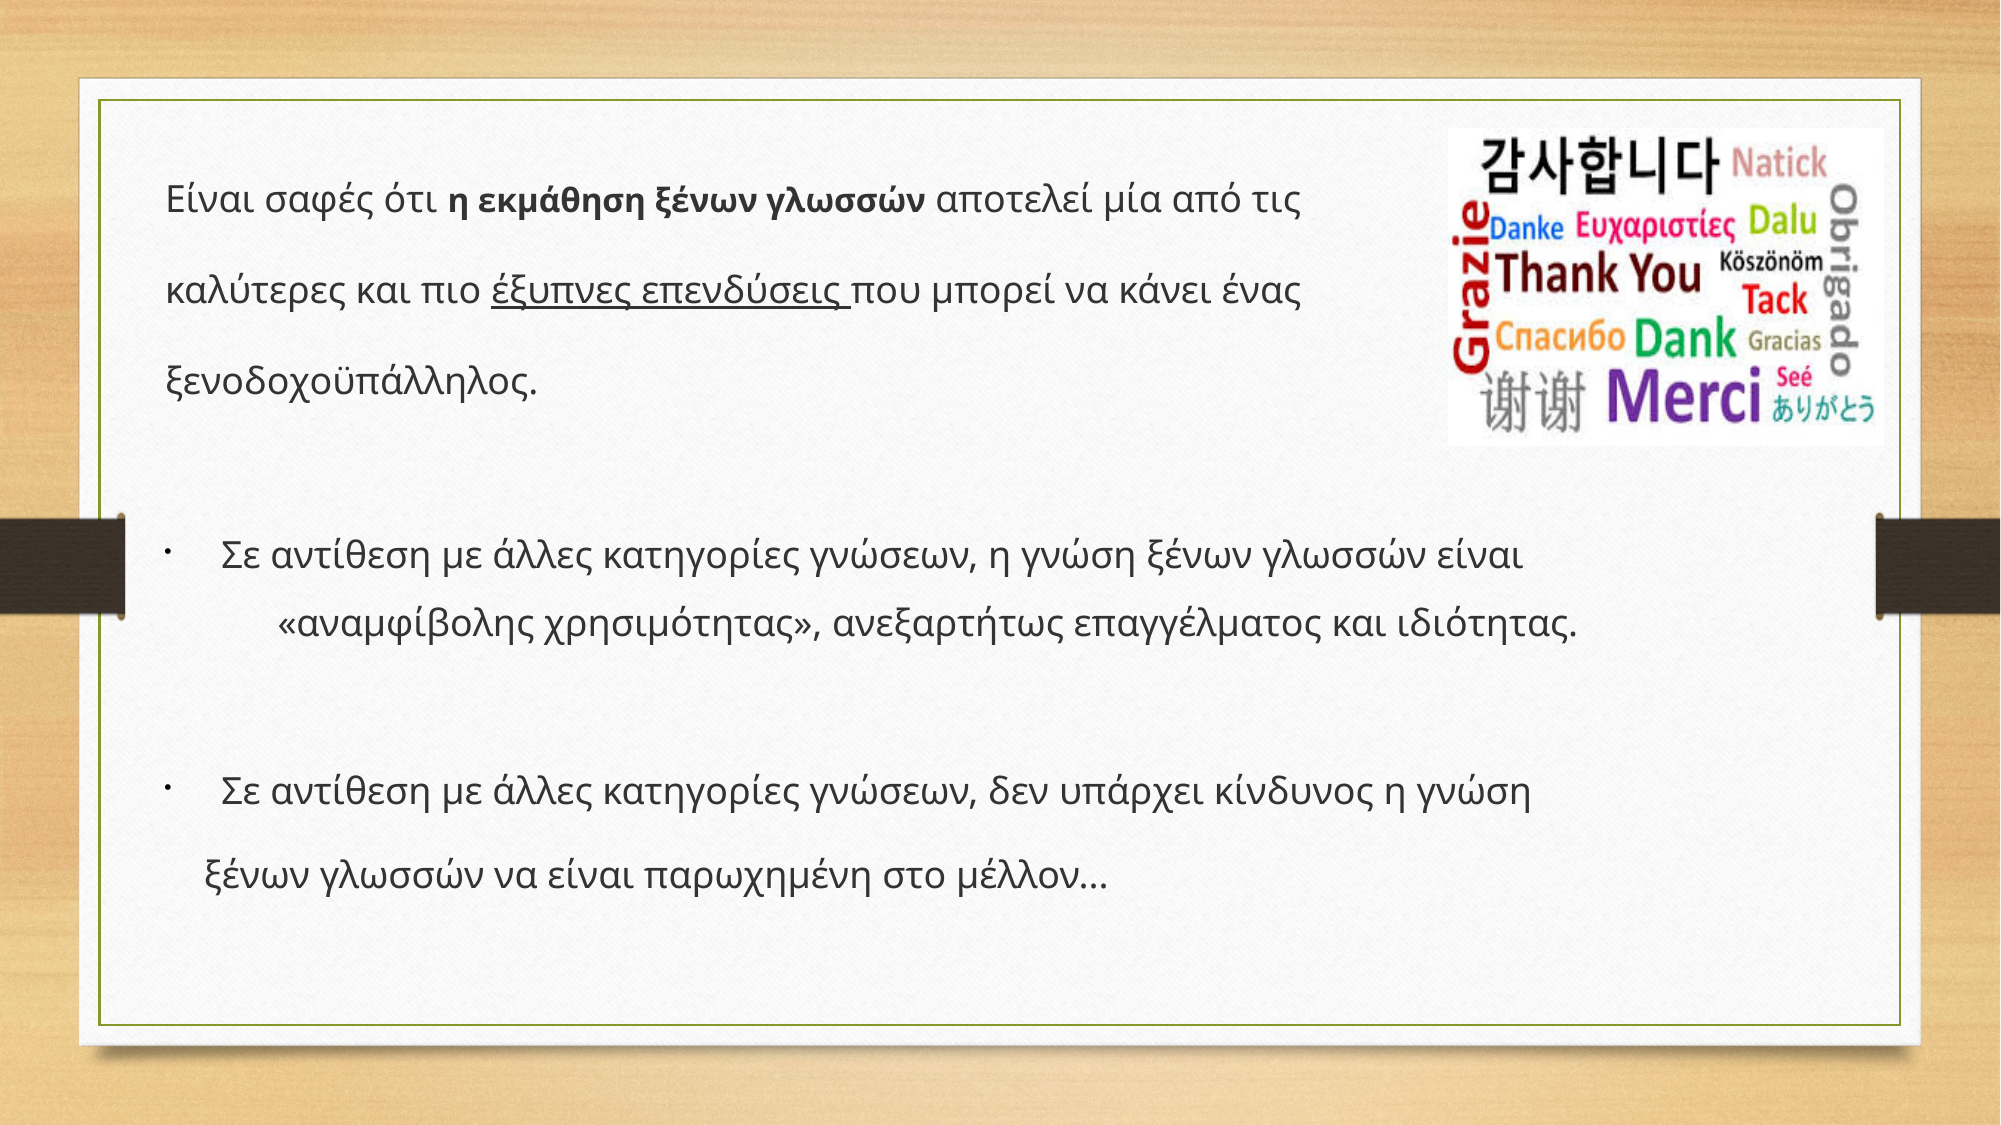

Είναι σαφές ότι η εκμάθηση ξένων γλωσσών αποτελεί μία από τις
καλύτερες και πιο έξυπνες επενδύσεις που μπορεί να κάνει ένας
ξενοδοχοϋπάλληλος.
Σε αντίθεση με άλλες κατηγορίες γνώσεων, η γνώση ξένων γλωσσών είναι «αναμφίβολης χρησιμότητας», ανεξαρτήτως επαγγέλματος και ιδιότητας.
Σε αντίθεση με άλλες κατηγορίες γνώσεων, δεν υπάρχει κίνδυνος η γνώση
 ξένων γλωσσών να είναι παρωχημένη στο μέλλον...